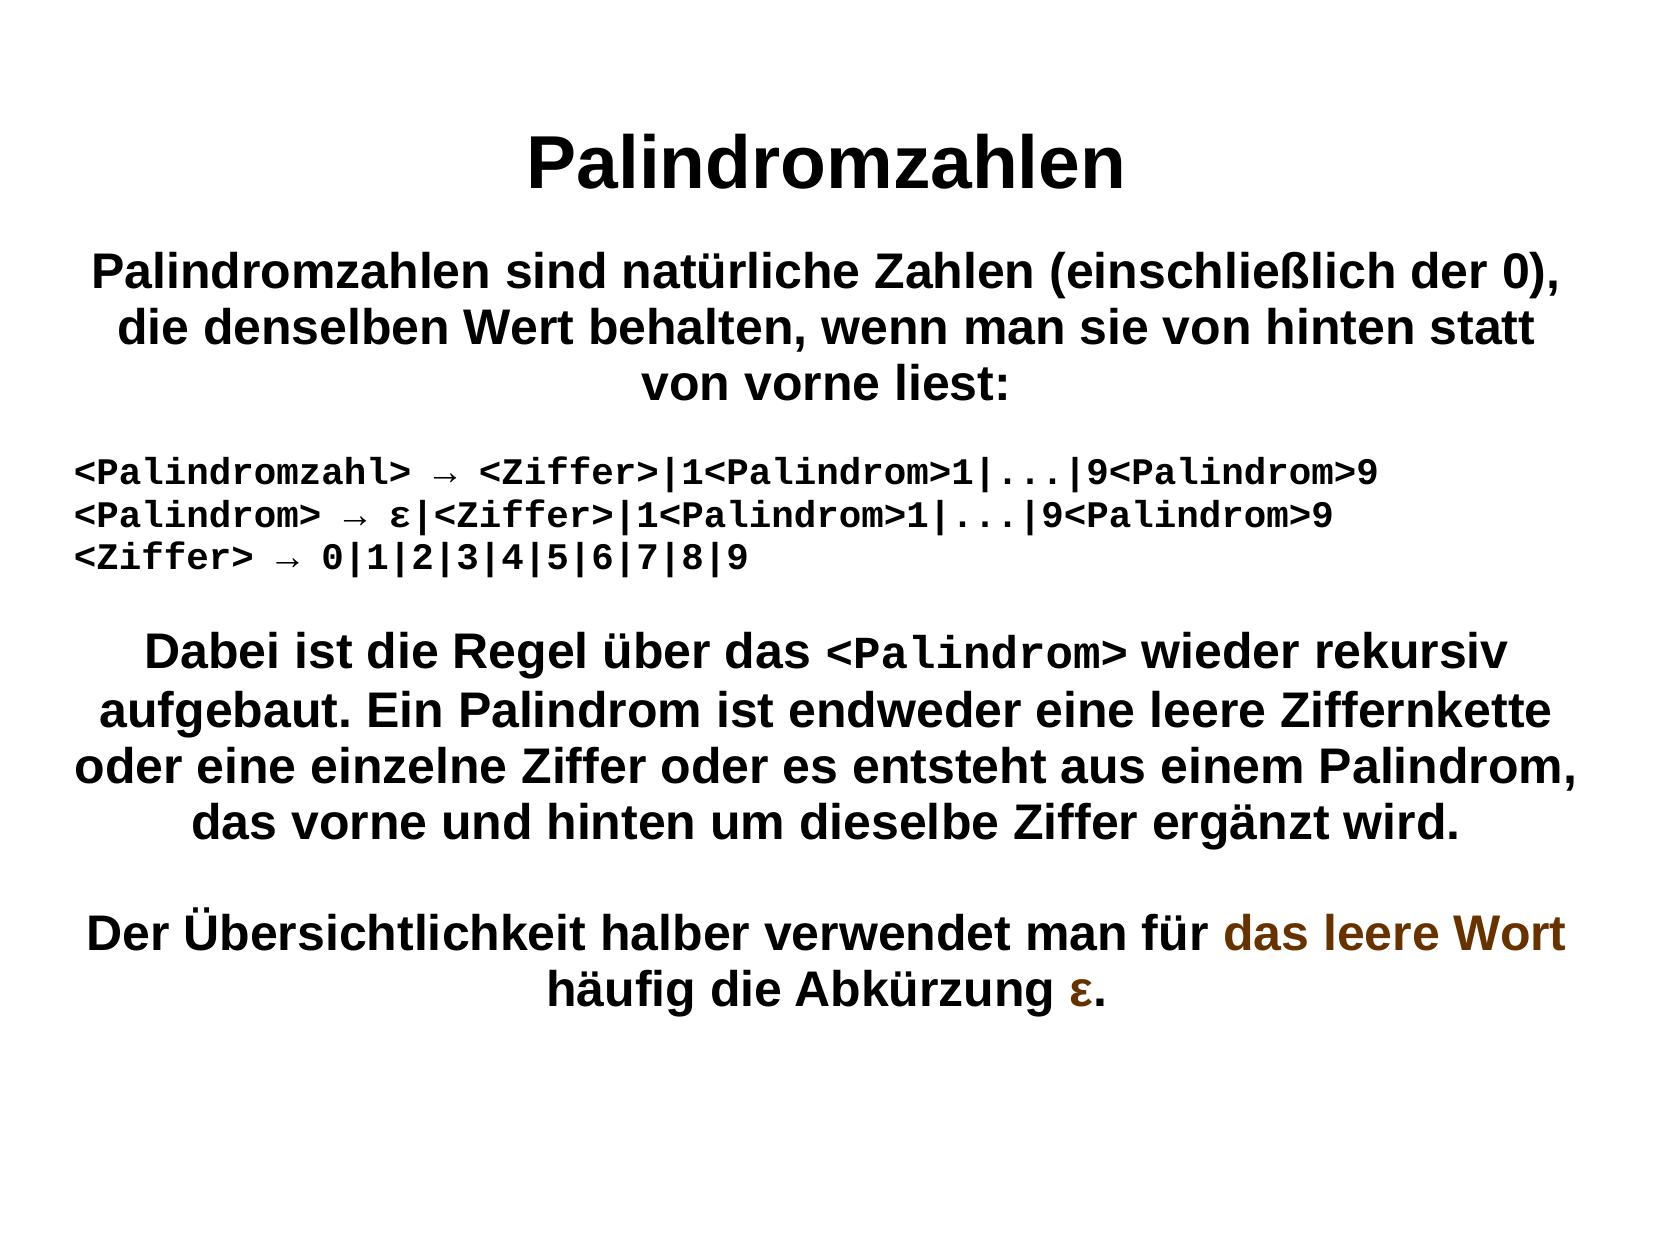

# Palindromzahlen
Palindromzahlen sind natürliche Zahlen (einschließlich der 0), die denselben Wert behalten, wenn man sie von hinten statt von vorne liest:
<Palindromzahl> → <Ziffer>|1<Palindrom>1|...|9<Palindrom>9
<Palindrom> → ε|<Ziffer>|1<Palindrom>1|...|9<Palindrom>9
<Ziffer> → 0|1|2|3|4|5|6|7|8|9
Dabei ist die Regel über das <Palindrom> wieder rekursiv aufgebaut. Ein Palindrom ist endweder eine leere Ziffernkette oder eine einzelne Ziffer oder es entsteht aus einem Palindrom, das vorne und hinten um dieselbe Ziffer ergänzt wird.
Der Übersichtlichkeit halber verwendet man für das leere Wort häufig die Abkürzung ε.